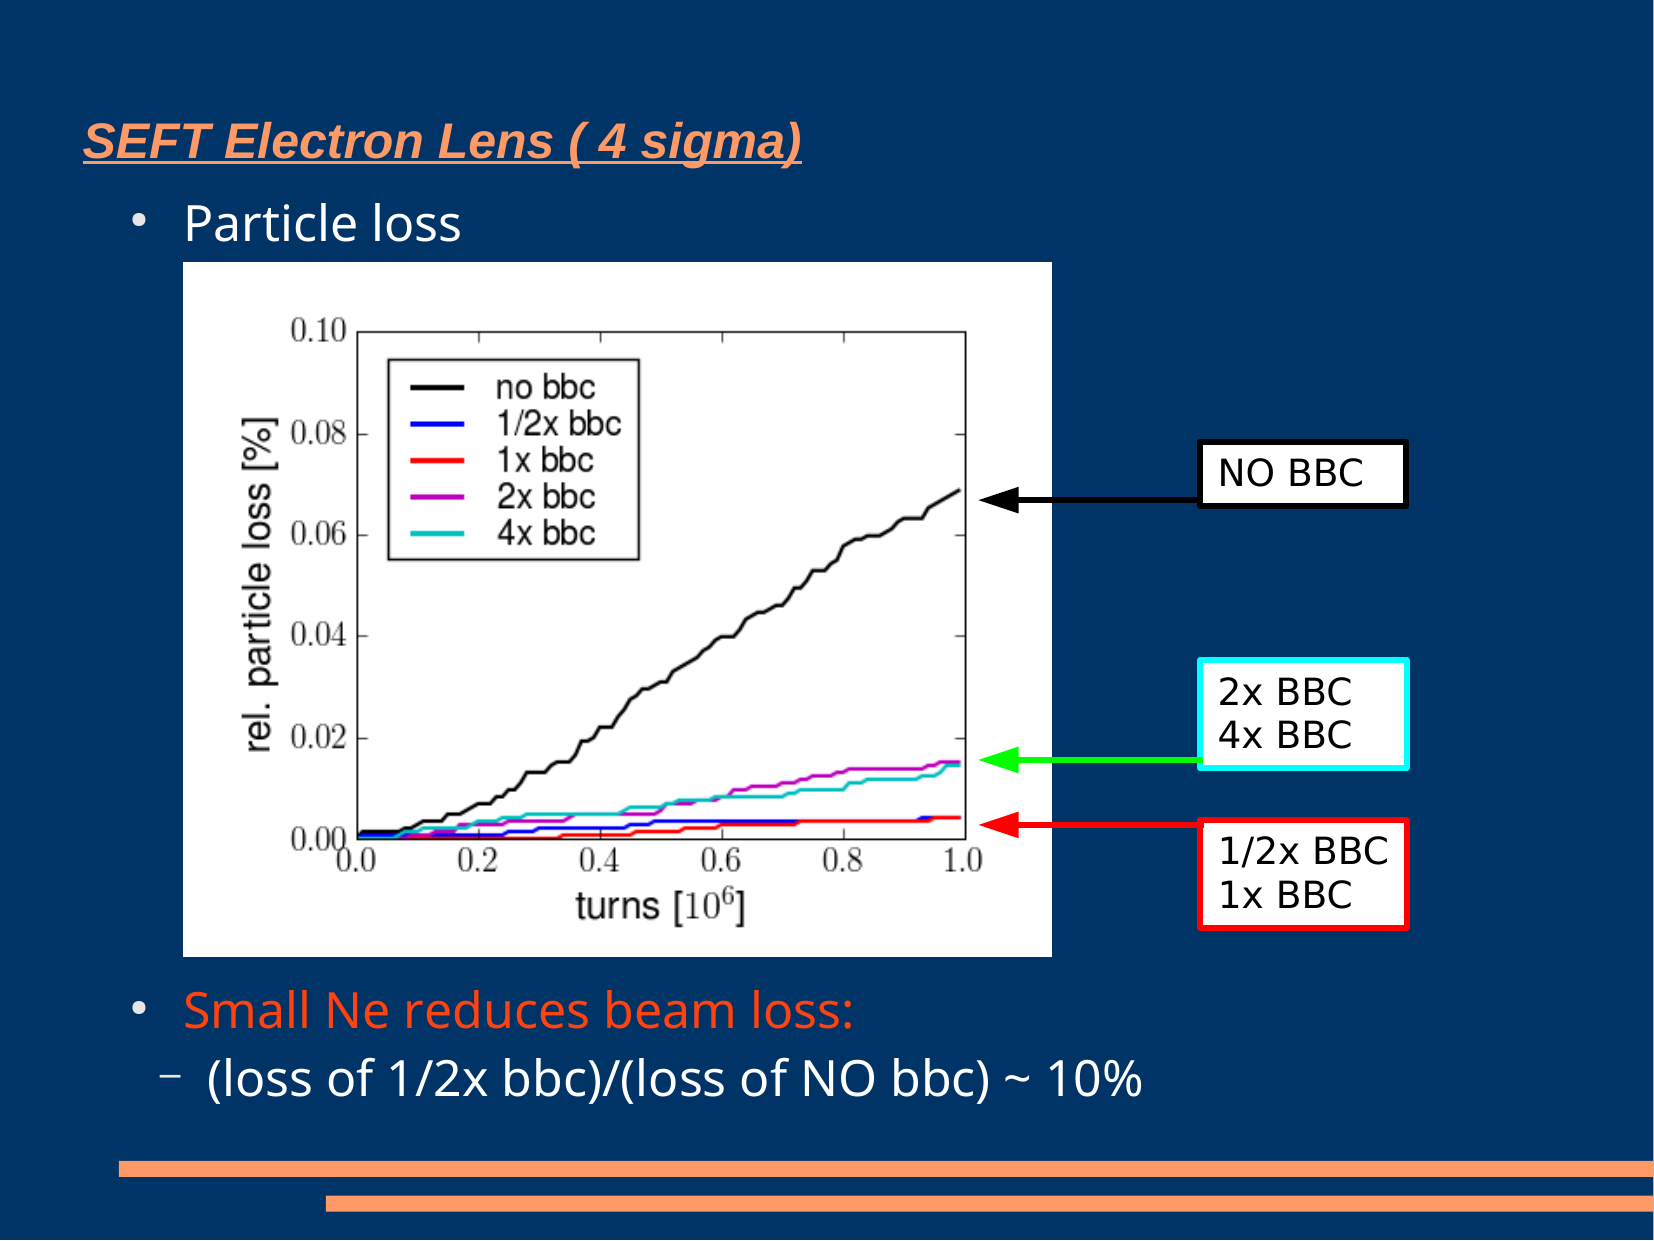

# SEFT Electron Lens ( 4 sigma)
Particle loss
NO BBC
2x BBC
4x BBC
1/2x BBC
1x BBC
Small Ne reduces beam loss:
(loss of 1/2x bbc)/(loss of NO bbc) ~ 10%